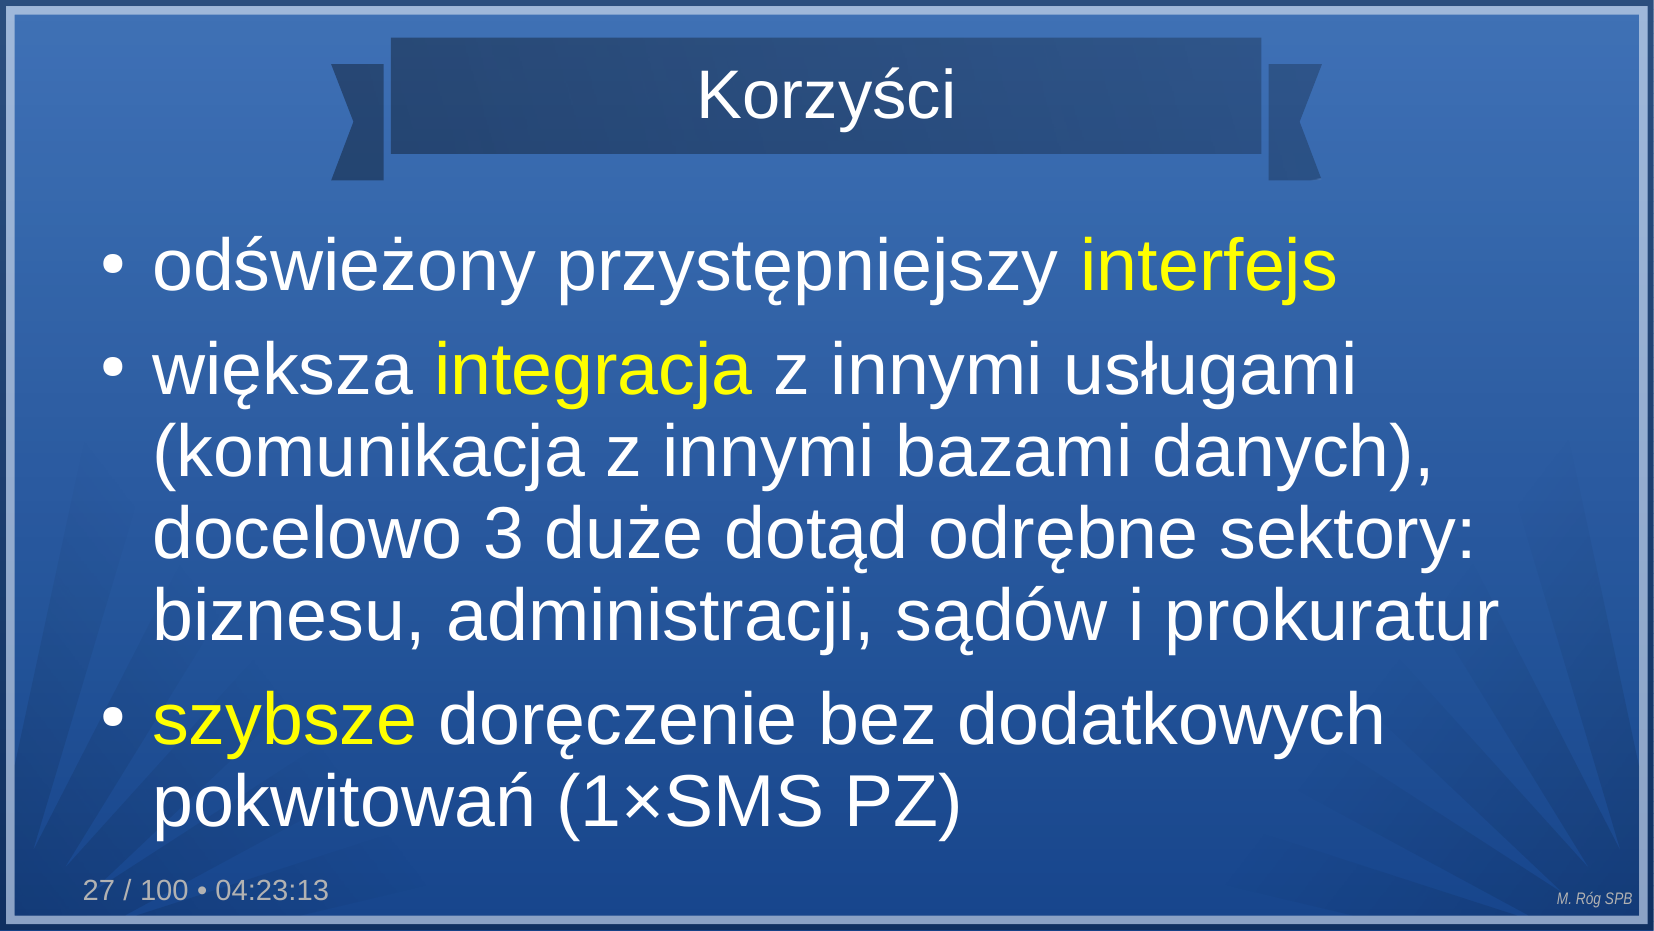

# Korzyści
odświeżony przystępniejszy interfejs
większa integracja z innymi usługami (komunikacja z innymi bazami danych), docelowo 3 duże dotąd odrębne sektory: biznesu, administracji, sądów i prokuratur
szybsze doręczenie bez dodatkowych pokwitowań (1×SMS PZ)